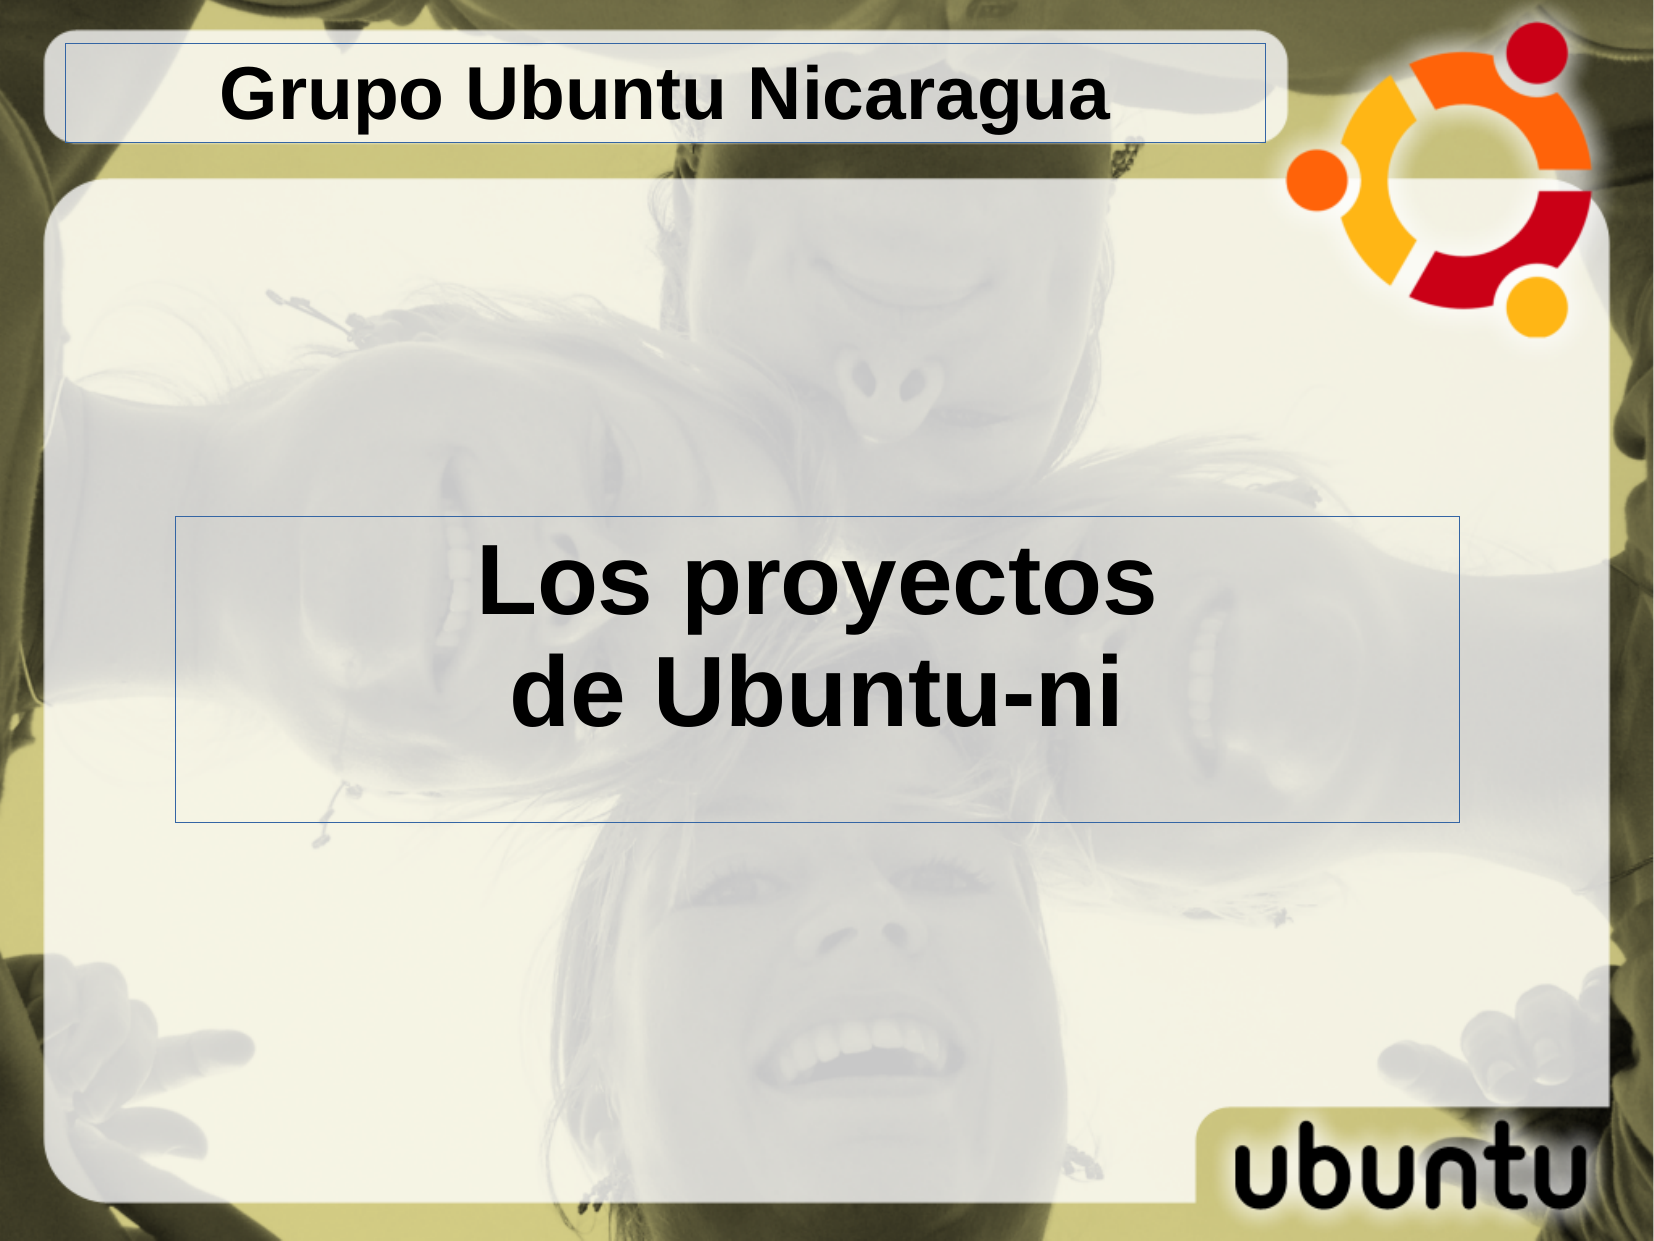

Grupo Ubuntu Nicaragua
Los proyectos
de Ubuntu-ni